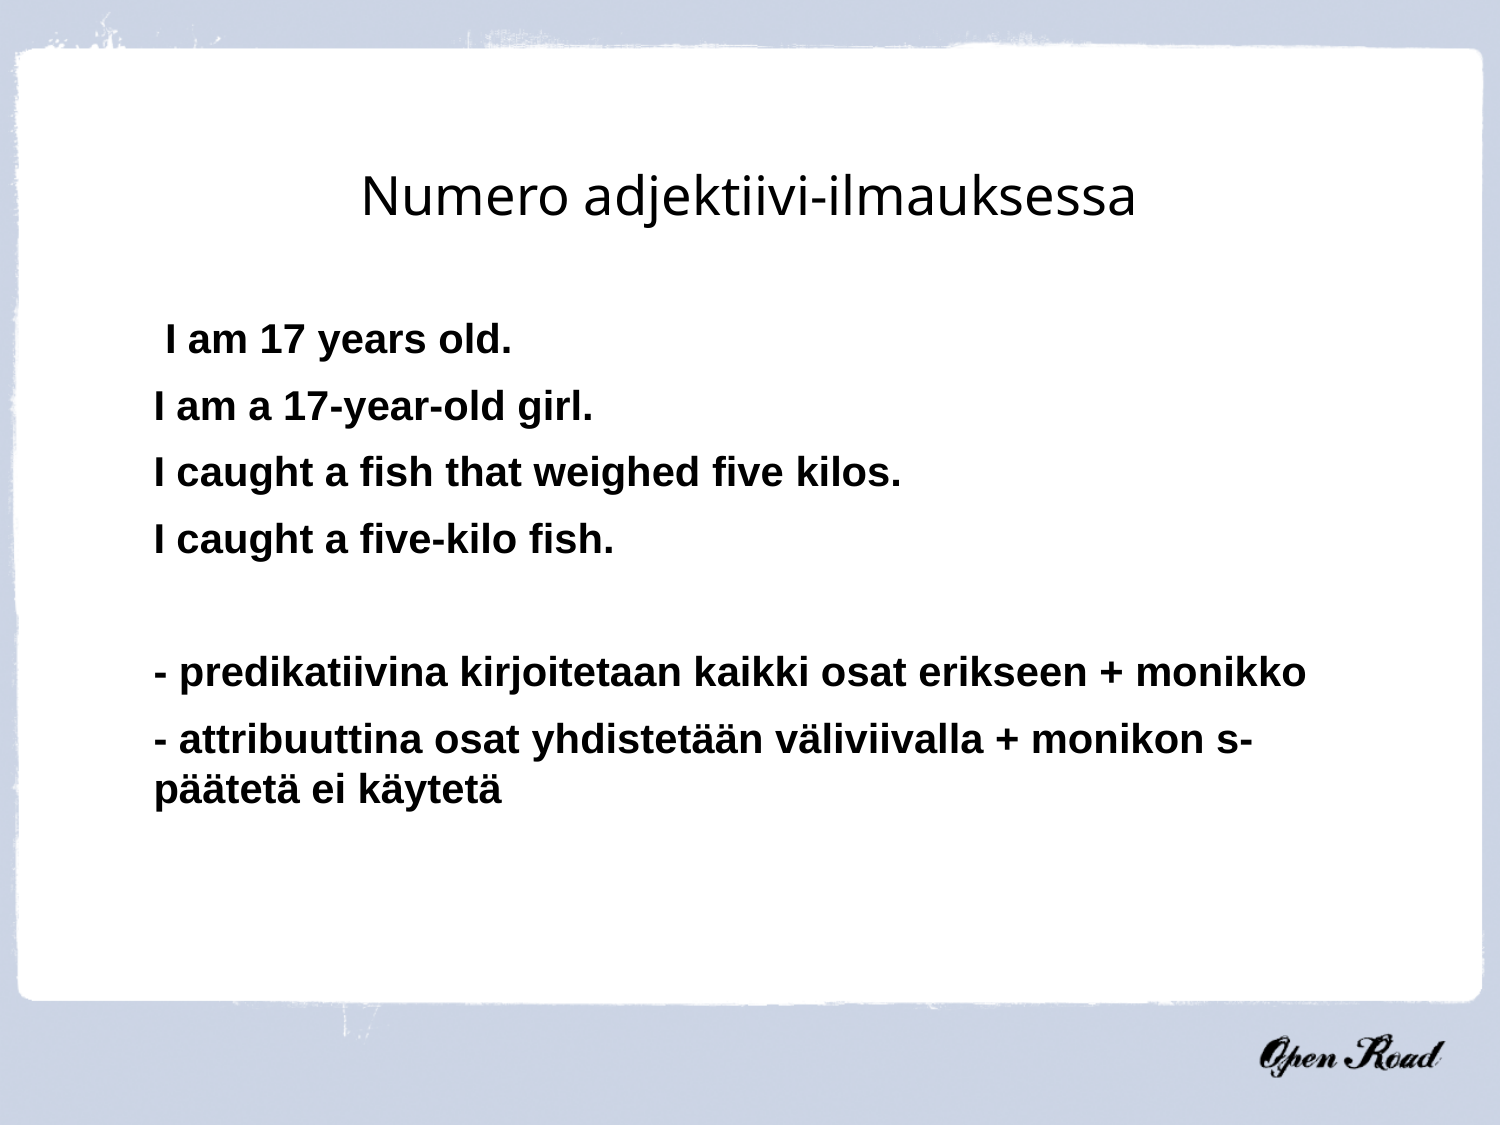

Numero adjektiivi-ilmauksessa
 I am 17 years old.
I am a 17-year-old girl.
I caught a fish that weighed five kilos.
I caught a five-kilo fish.
- predikatiivina kirjoitetaan kaikki osat erikseen + monikko
- attribuuttina osat yhdistetään väliviivalla + monikon s-päätetä ei käytetä